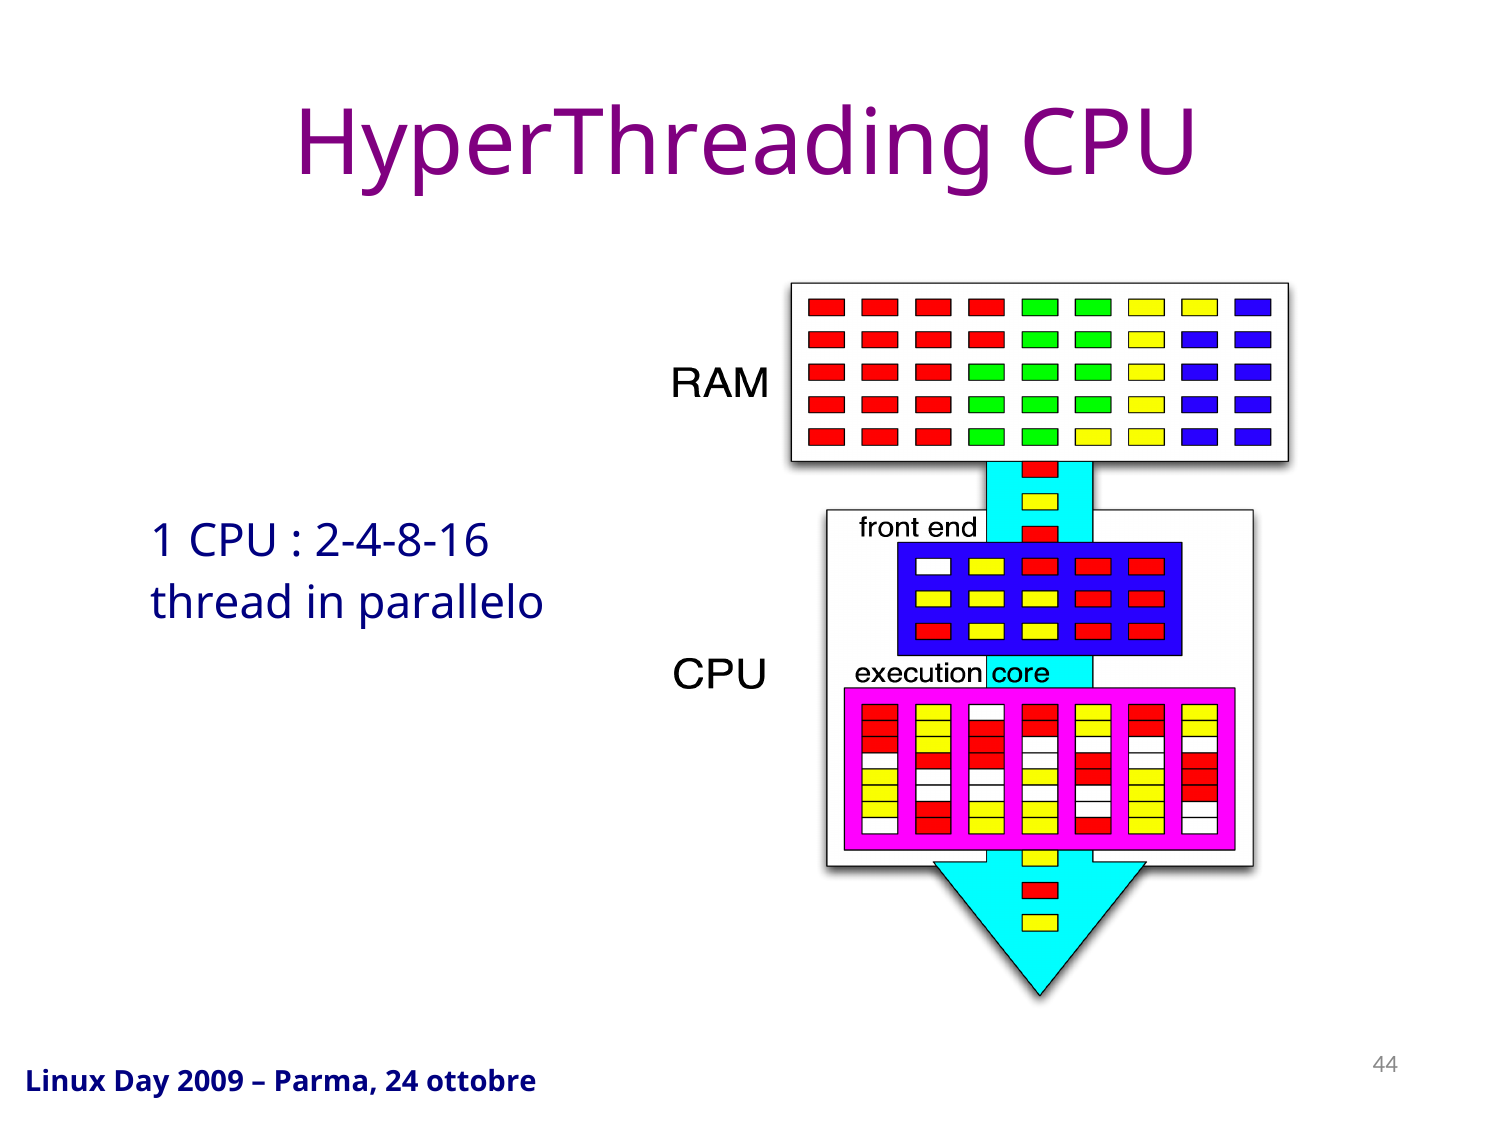

# HyperThreading CPU
1 CPU : 2-4-8-16 thread in parallelo
44